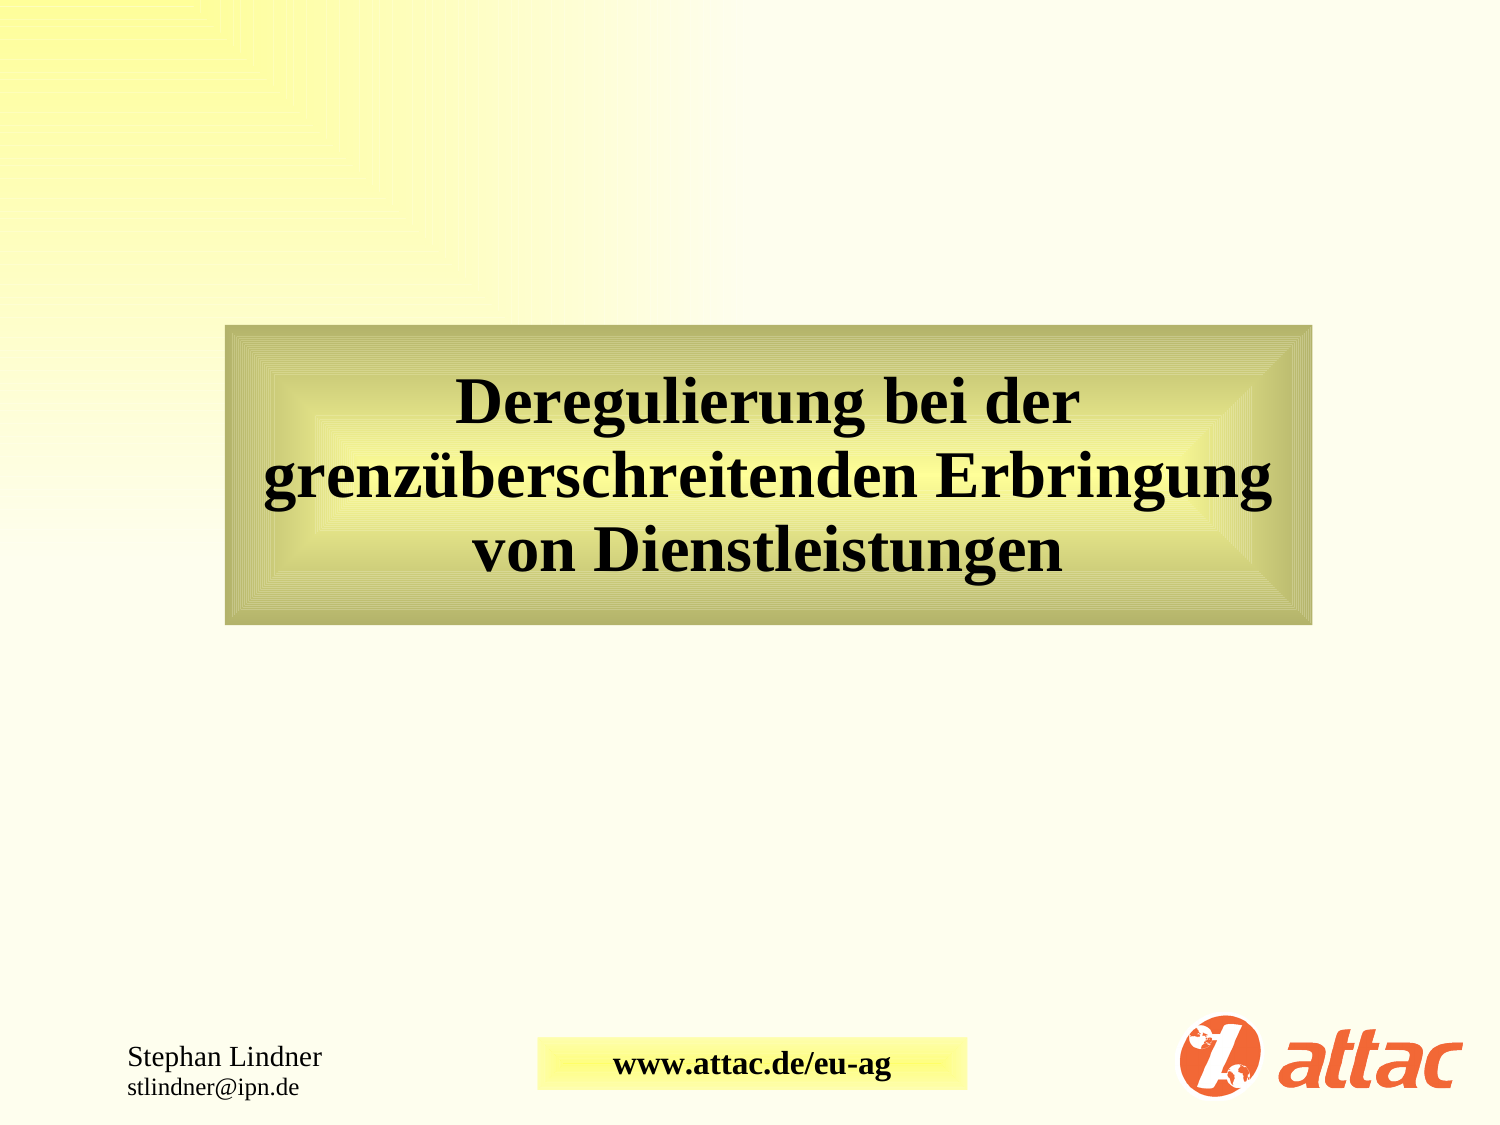

# Deregulierung bei der grenzüberschreitenden Erbringung von Dienstleistungen
Stephan Lindner
stlindner@ipn.de
www.attac.de/eu-ag